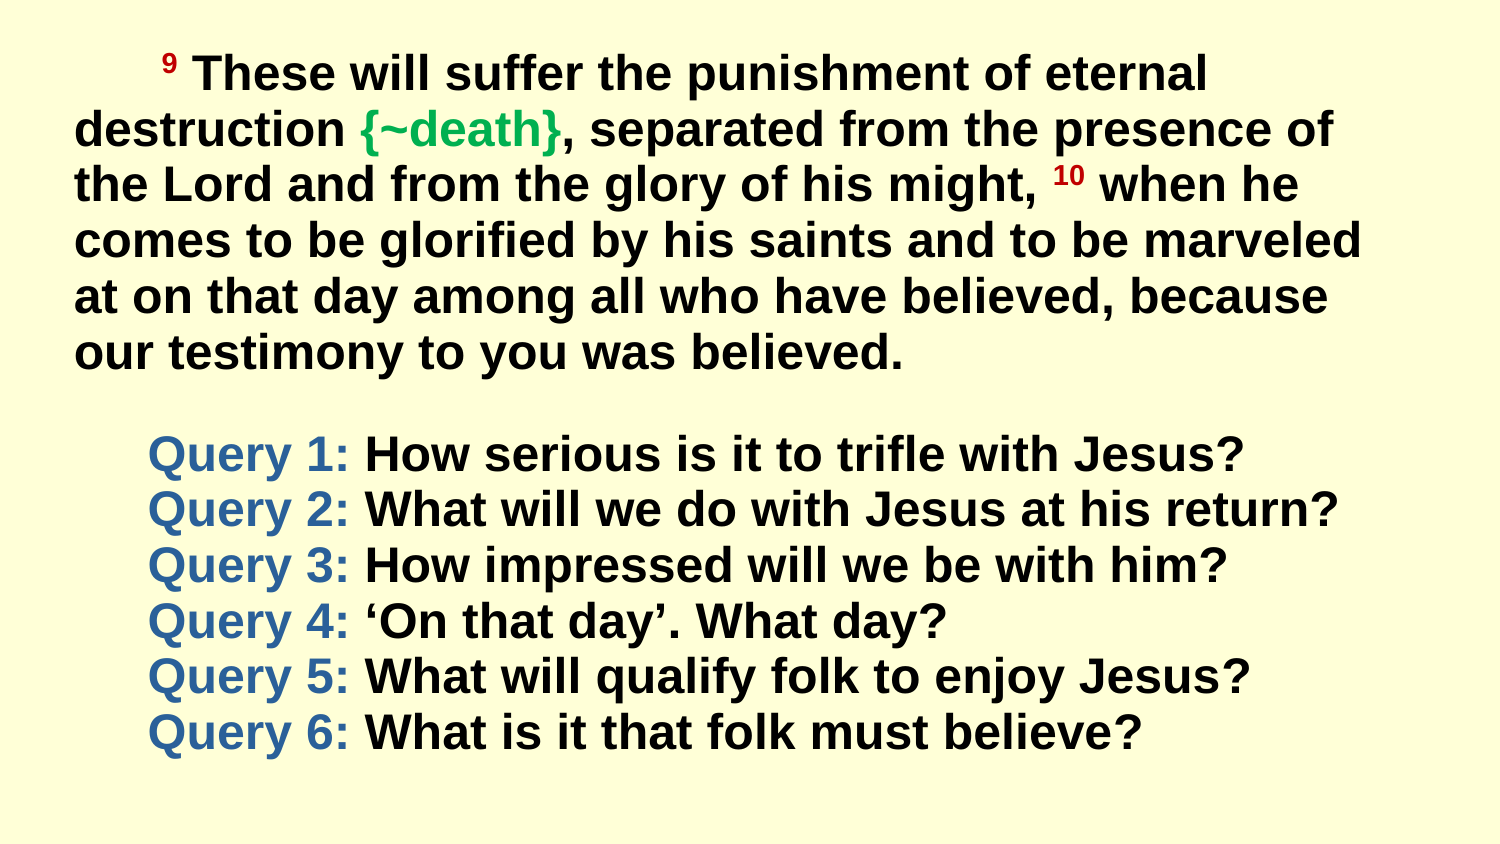

9 These will suffer the punishment of eternal destruction {~death}, separated from the presence of the Lord and from the glory of his might, 10 when he comes to be glorified by his saints and to be marveled at on that day among all who have believed, because our testimony to you was believed.
	Query 1: How serious is it to trifle with Jesus?
	Query 2: What will we do with Jesus at his return?
	Query 3: How impressed will we be with him?
	Query 4: ‘On that day’. What day?
	Query 5: What will qualify folk to enjoy Jesus?
	Query 6: What is it that folk must believe?